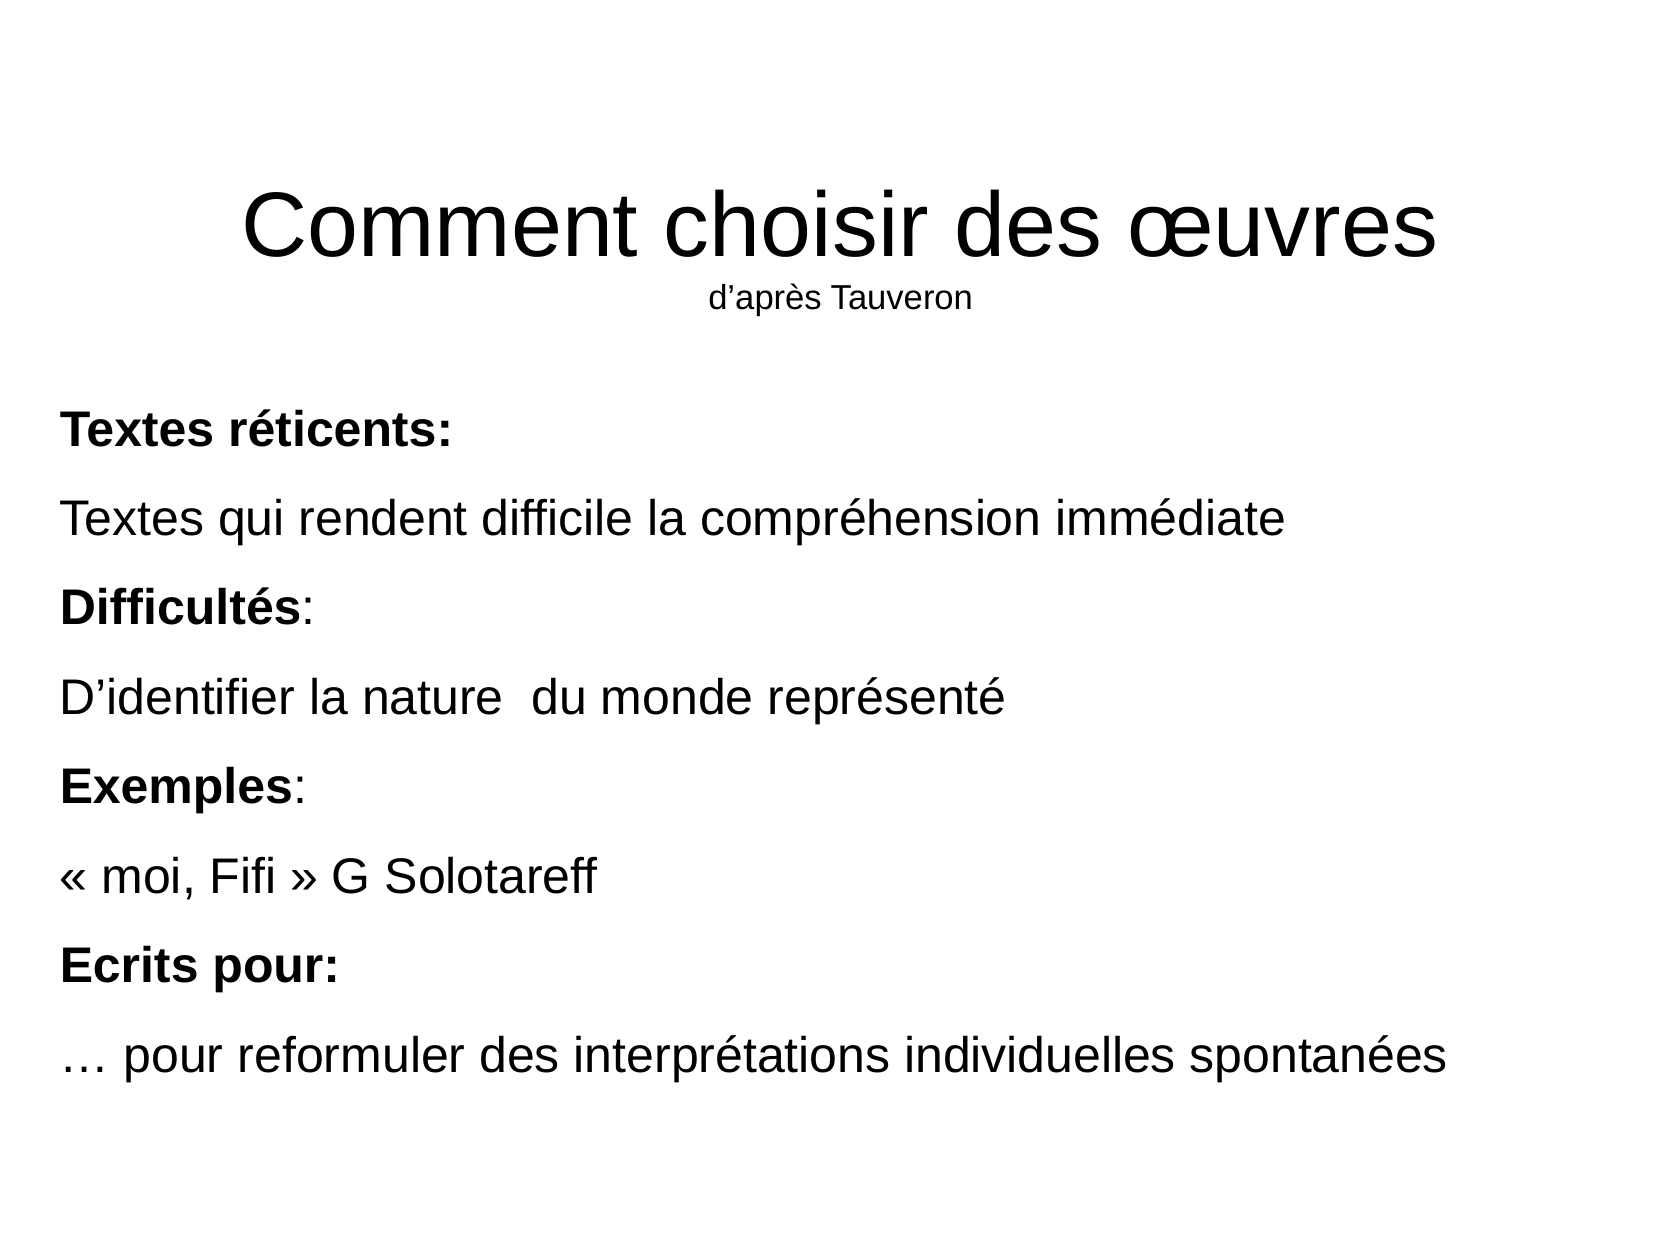

# Comment choisir des œuvres d’après Tauveron
Textes réticents:
Textes qui rendent difficile la compréhension immédiate
Difficultés:
D’identifier la nature du monde représenté
Exemples:
« moi, Fifi » G Solotareff
Ecrits pour:
… pour reformuler des interprétations individuelles spontanées